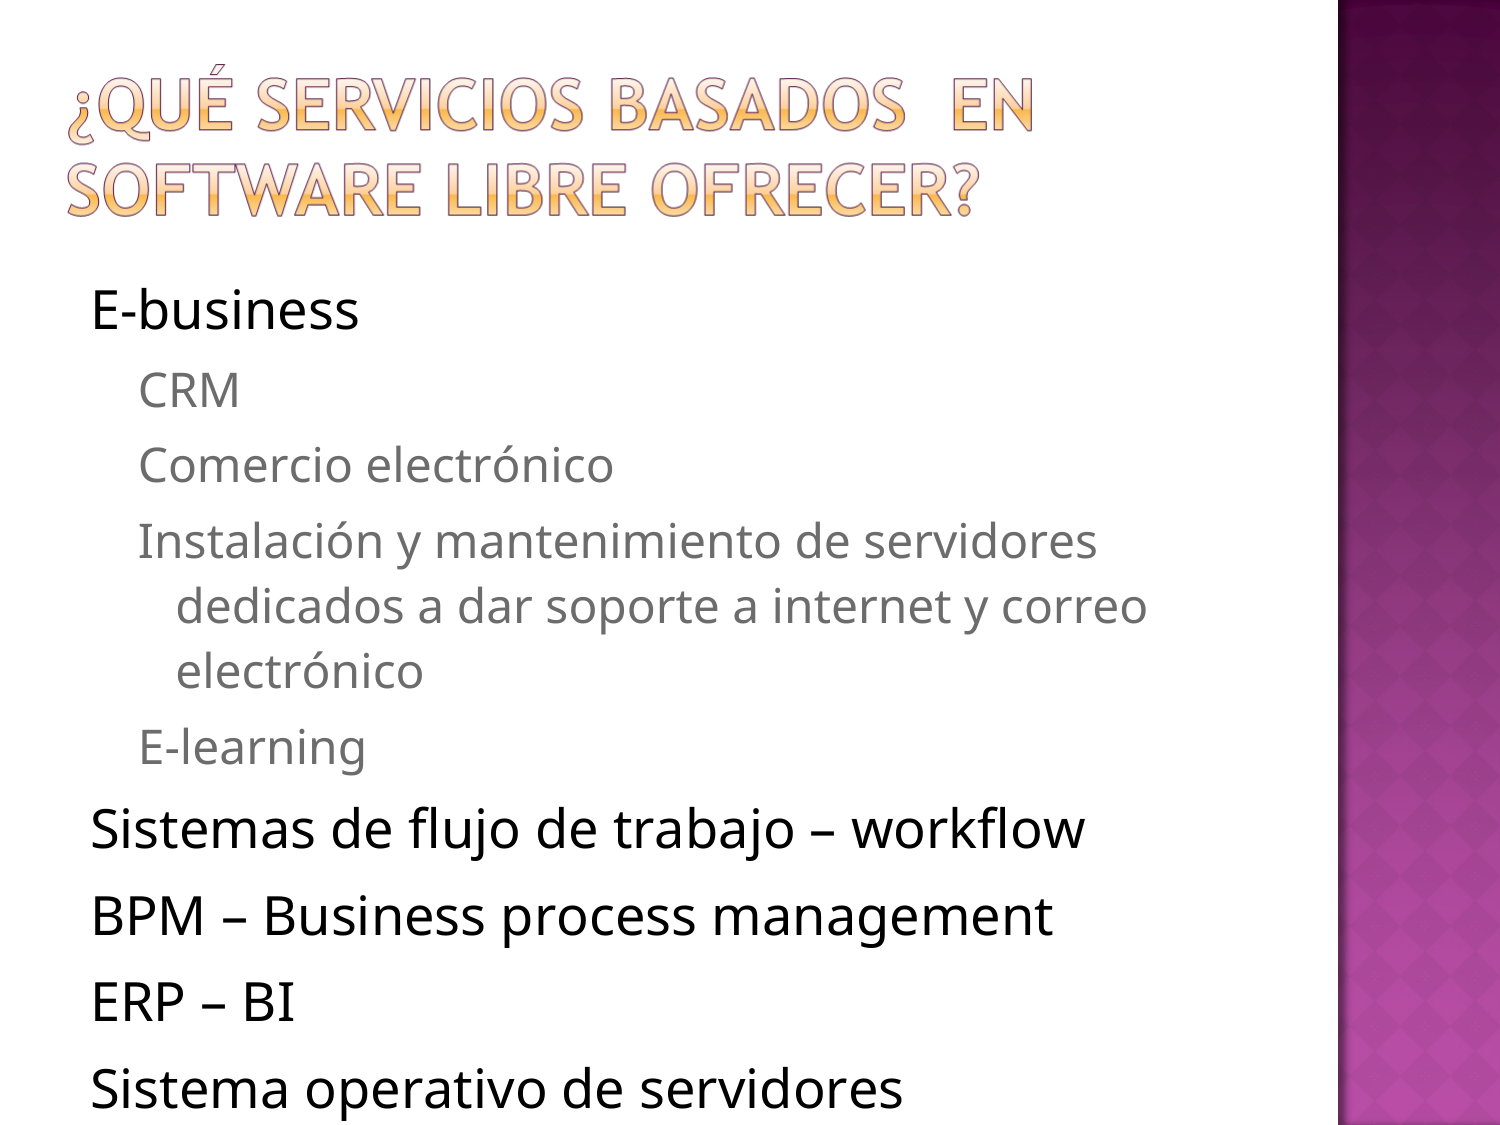

# E-business
CRM
Comercio electrónico
Instalación y mantenimiento de servidores dedicados a dar soporte a internet y correo electrónico
E-learning
Sistemas de flujo de trabajo – workflow
BPM – Business process management
ERP – BI
Sistema operativo de servidores